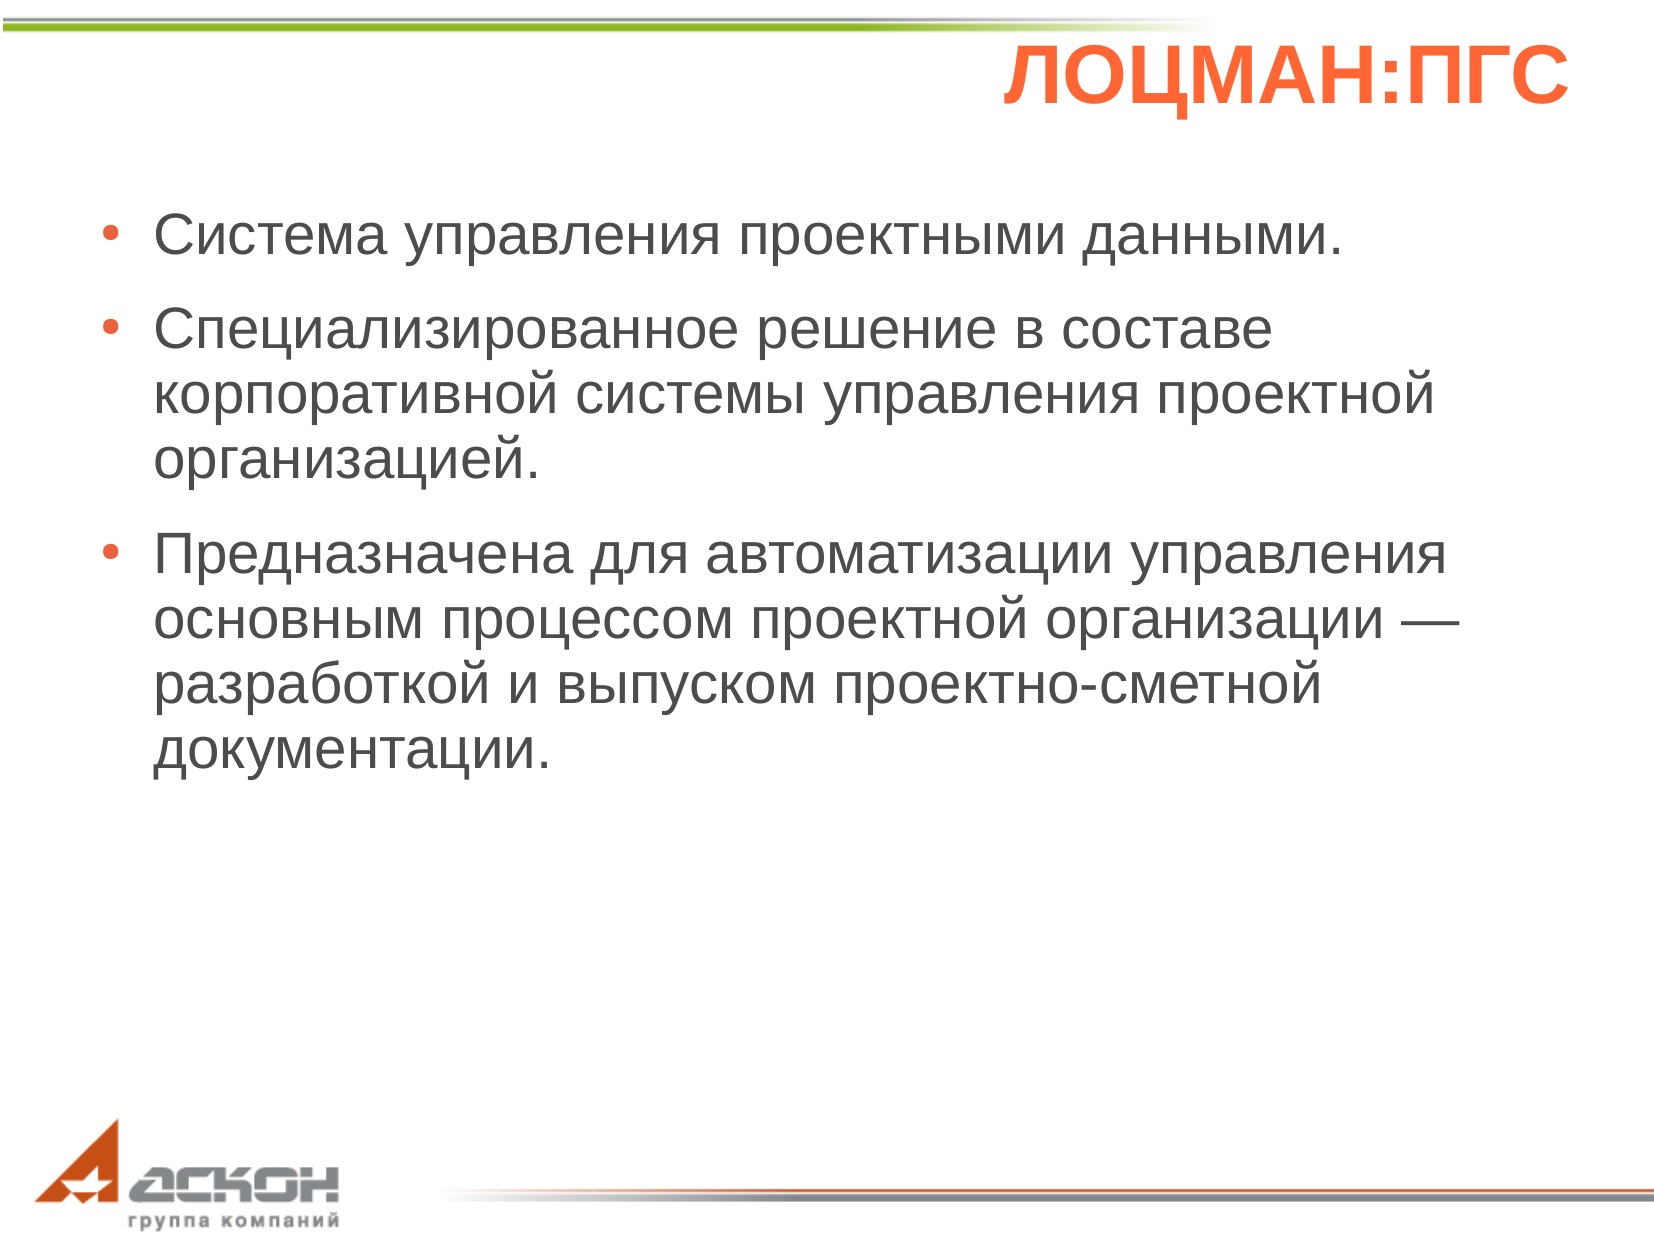

ЛОЦМАН:ПГС
# Система управления проектными данными.
Специализированное решение в составе корпоративной системы управления проектной организацией.
Предназначена для автоматизации управления основным процессом проектной организации — разработкой и выпуском проектно-сметной документации.